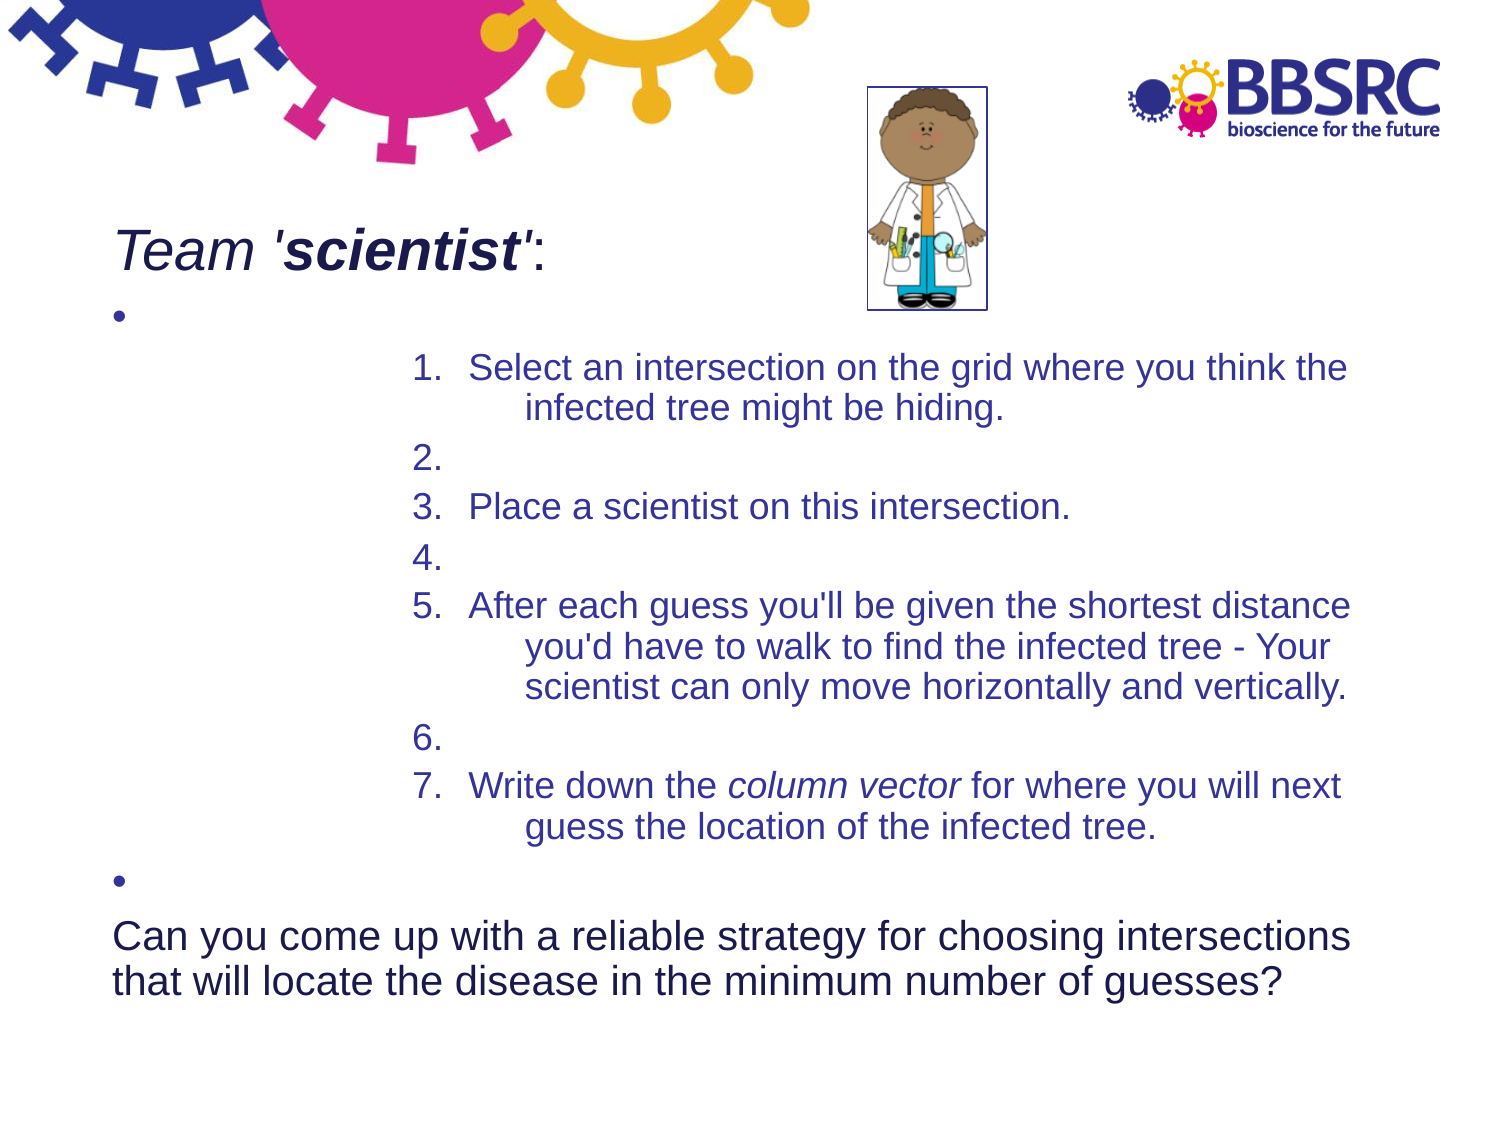

# Team 'scientist':
Select an intersection on the grid where you think the infected tree might be hiding.
Place a scientist on this intersection.
After each guess you'll be given the shortest distance you'd have to walk to find the infected tree - Your scientist can only move horizontally and vertically.
Write down the column vector for where you will next guess the location of the infected tree.
Can you come up with a reliable strategy for choosing intersections that will locate the disease in the minimum number of guesses?